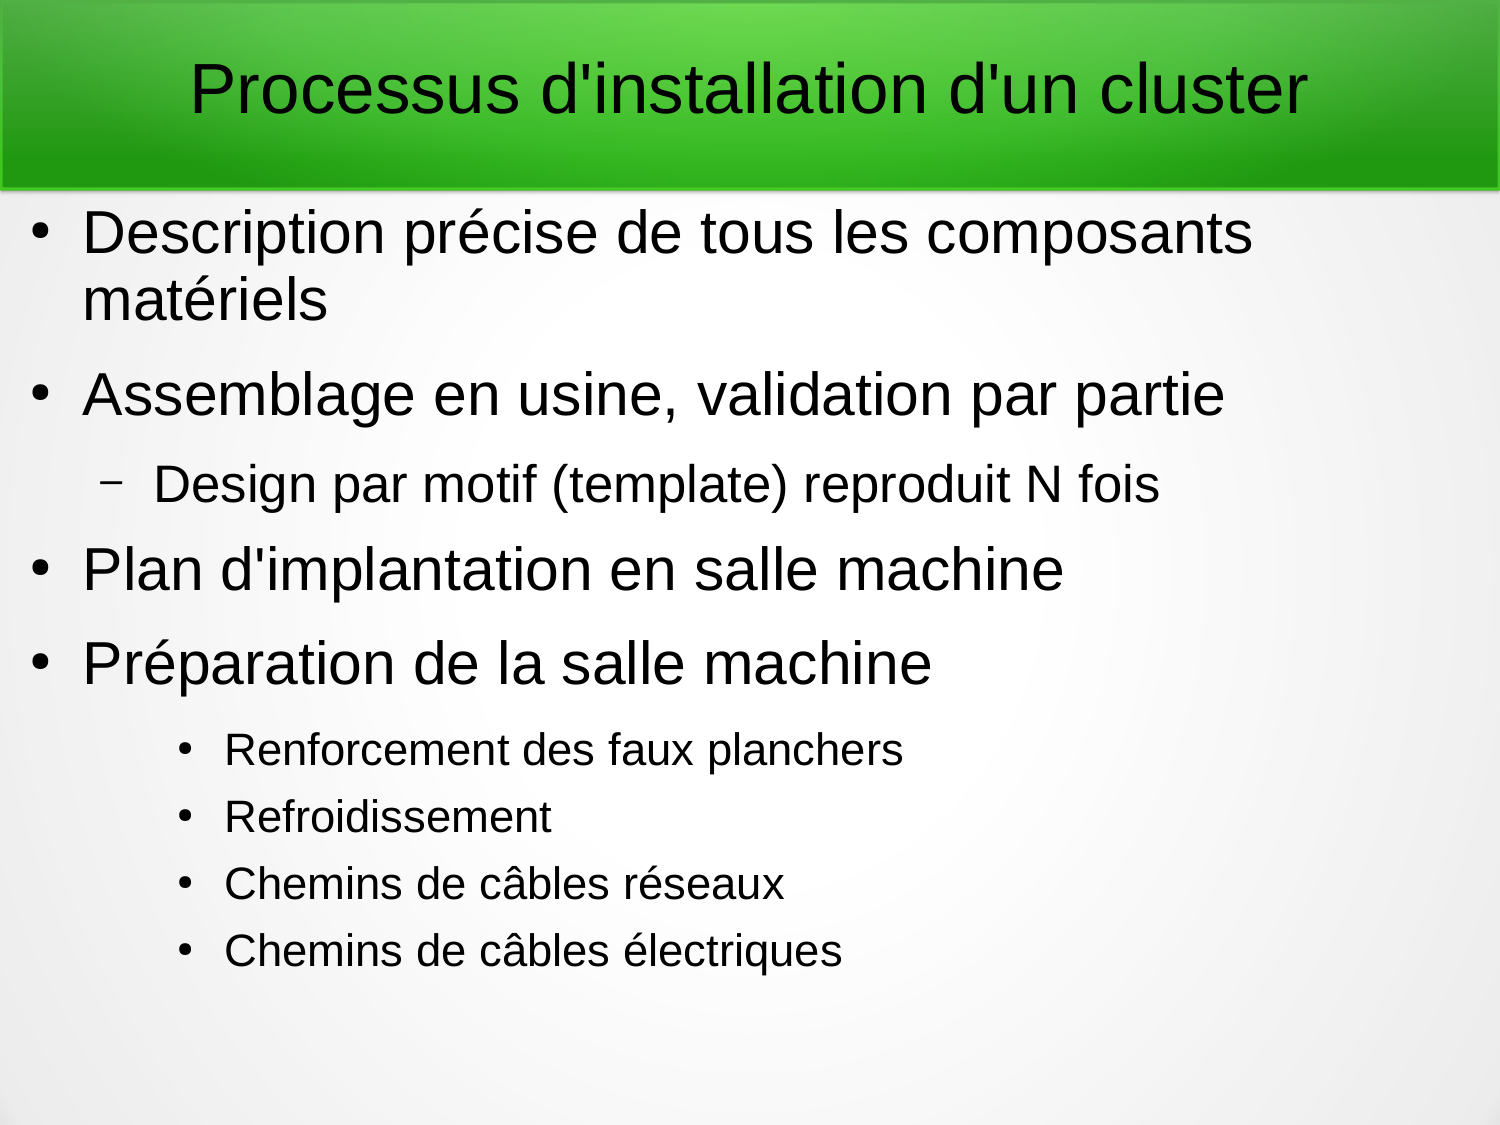

# Processus d'installation d'un cluster
Description précise de tous les composants matériels
Assemblage en usine, validation par partie
Design par motif (template) reproduit N fois
Plan d'implantation en salle machine
Préparation de la salle machine
Renforcement des faux planchers
Refroidissement
Chemins de câbles réseaux
Chemins de câbles électriques